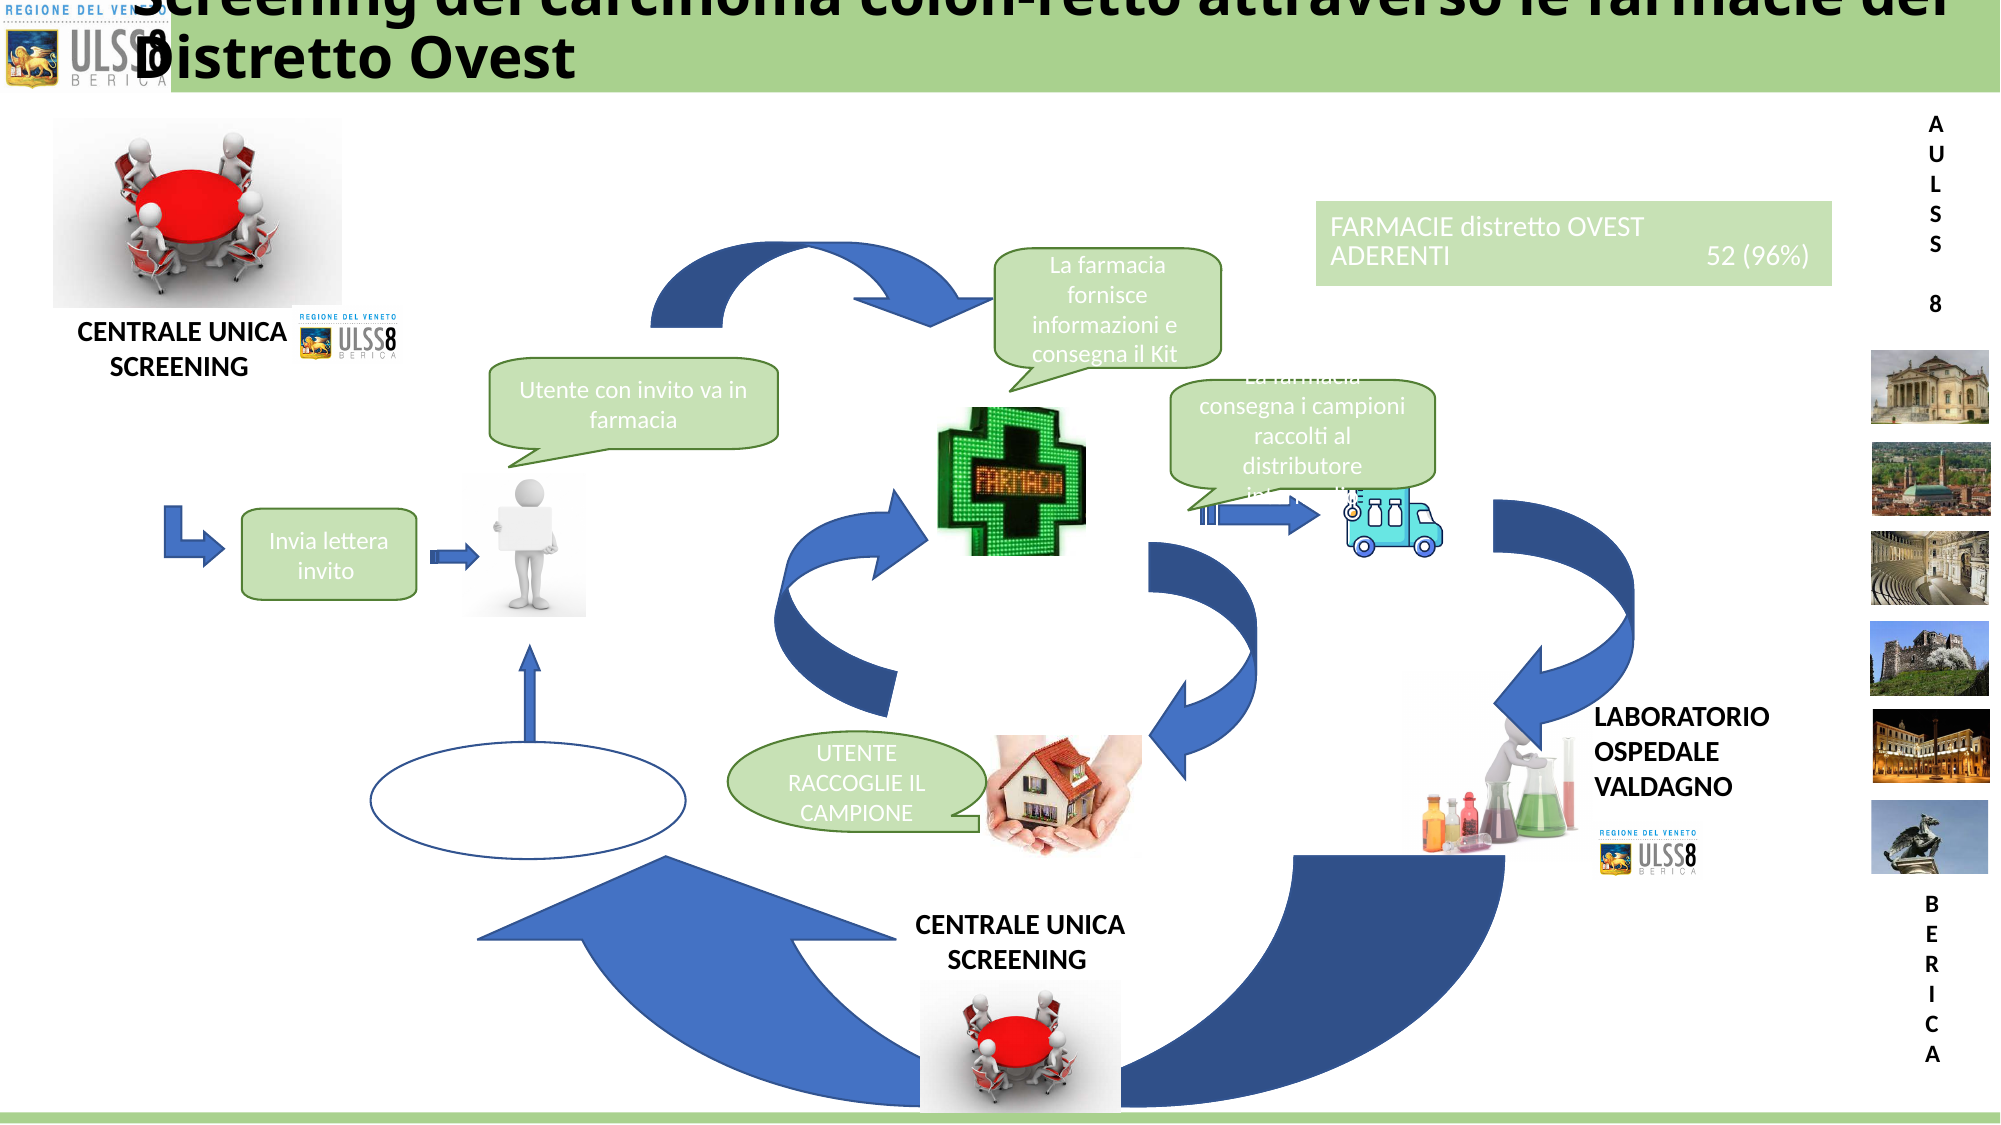

Screening del carcinoma colon-retto attraverso le farmacie del Distretto Ovest
| FARMACIE distretto OVEST ADERENTI | 52 (96%) |
| --- | --- |
La farmacia fornisce informazioni e consegna il Kit
CENTRALE UNICA SCREENING
Utente con invito va in farmacia
DEFINISCE LA POPOLAZIONE TARGET
La farmacia consegna i campioni raccolti al distributore intermedio
Invia lettera invito
LABORATORIO
OSPEDALE
VALDAGNO
UTENTE RACCOGLIE IL CAMPIONE
INVIO
ESITO ESAME
CENTRALE UNICA SCREENING